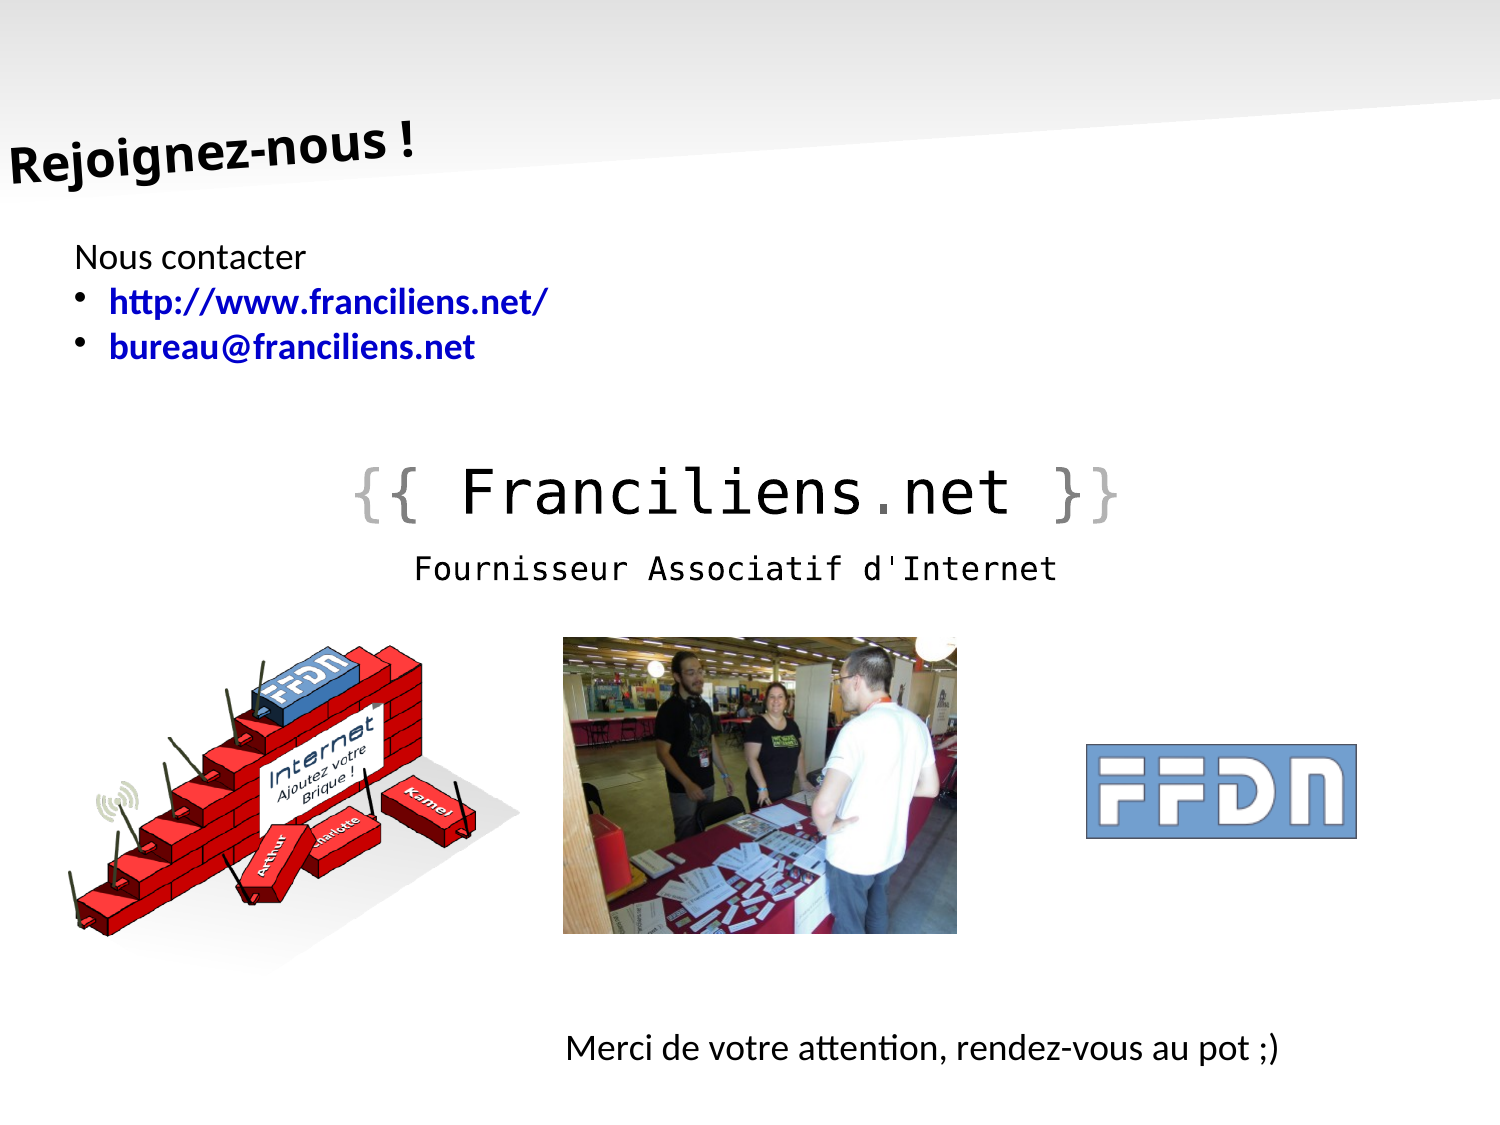

Rejoignez-nous !
Nous contacter
http://www.franciliens.net/
bureau@franciliens.net
Merci de votre attention, rendez-vous au pot ;)